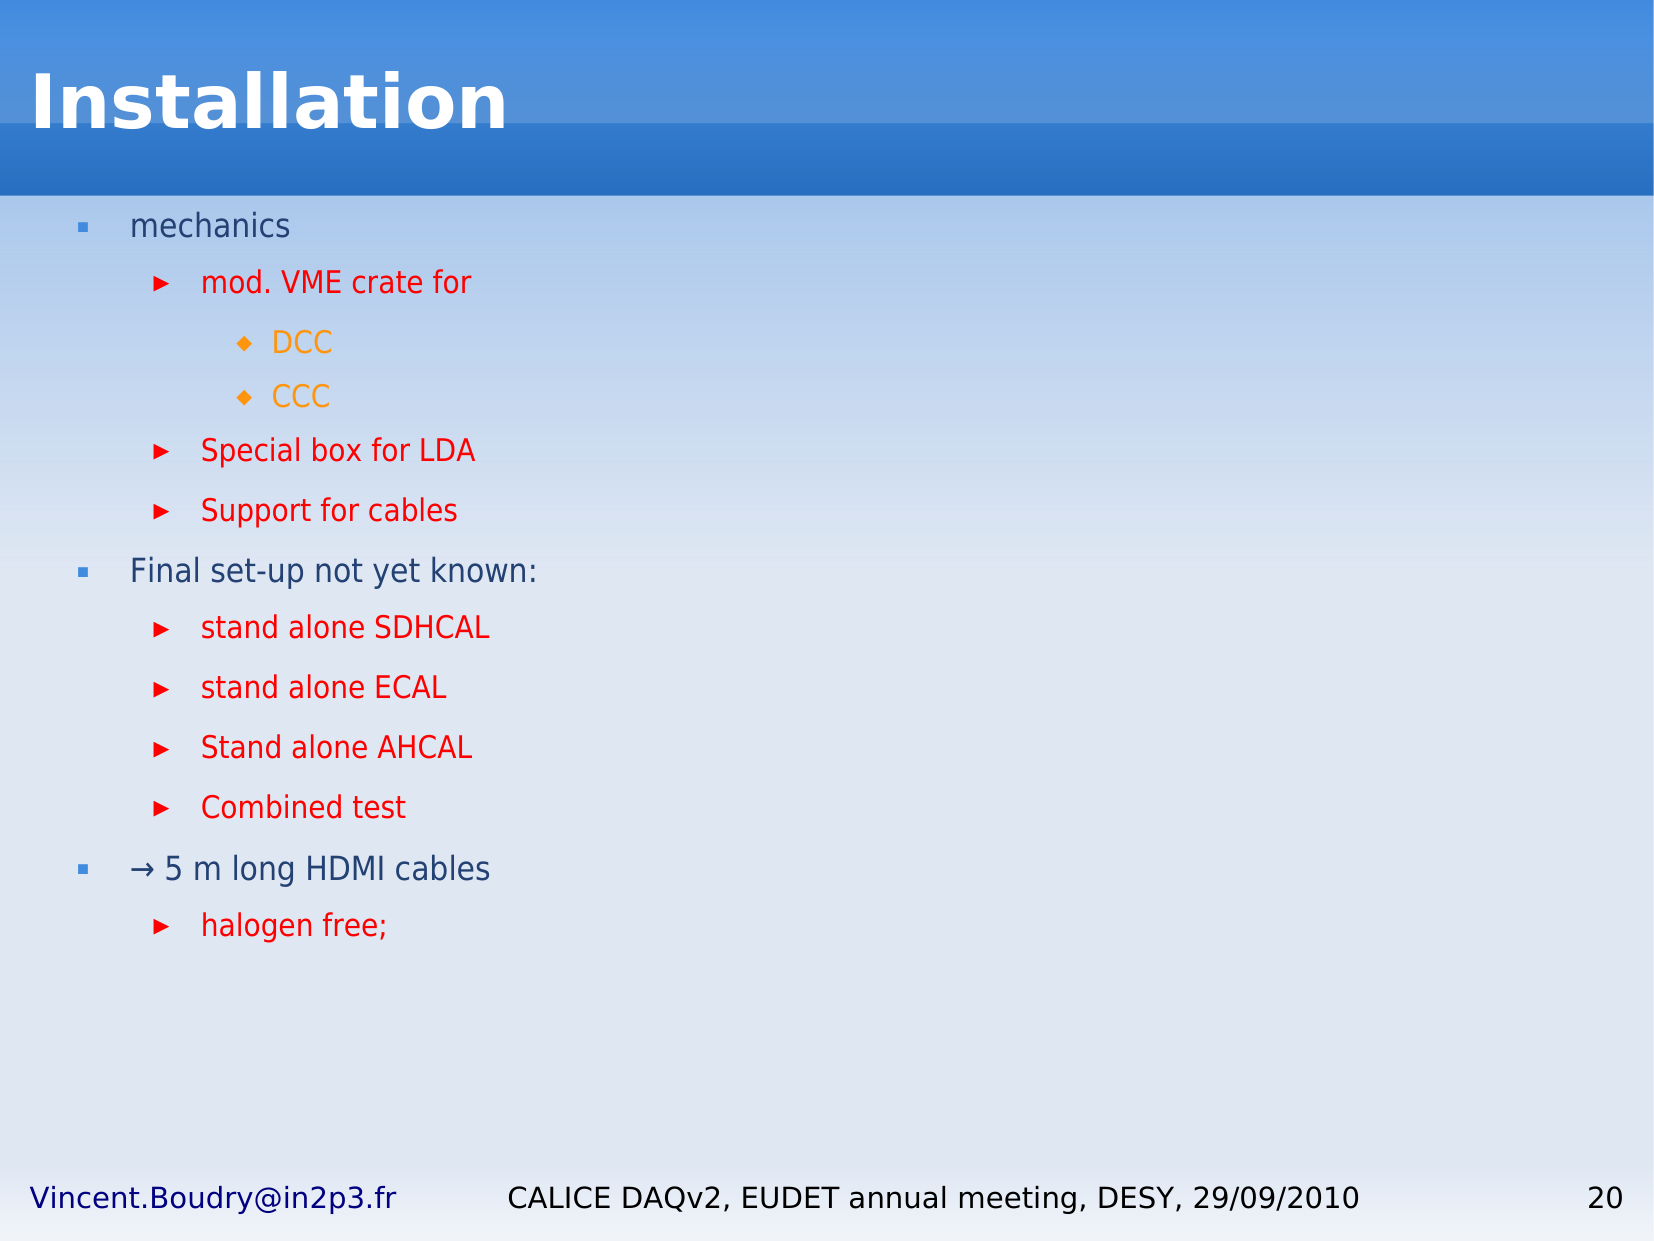

# Installation
mechanics
mod. VME crate for
DCC
CCC
Special box for LDA
Support for cables
Final set-up not yet known:
stand alone SDHCAL
stand alone ECAL
Stand alone AHCAL
Combined test
→ 5 m long HDMI cables
halogen free;
Vincent.Boudry@in2p3.fr
CALICE DAQv2, EUDET annual meeting, DESY, 29/09/2010
20